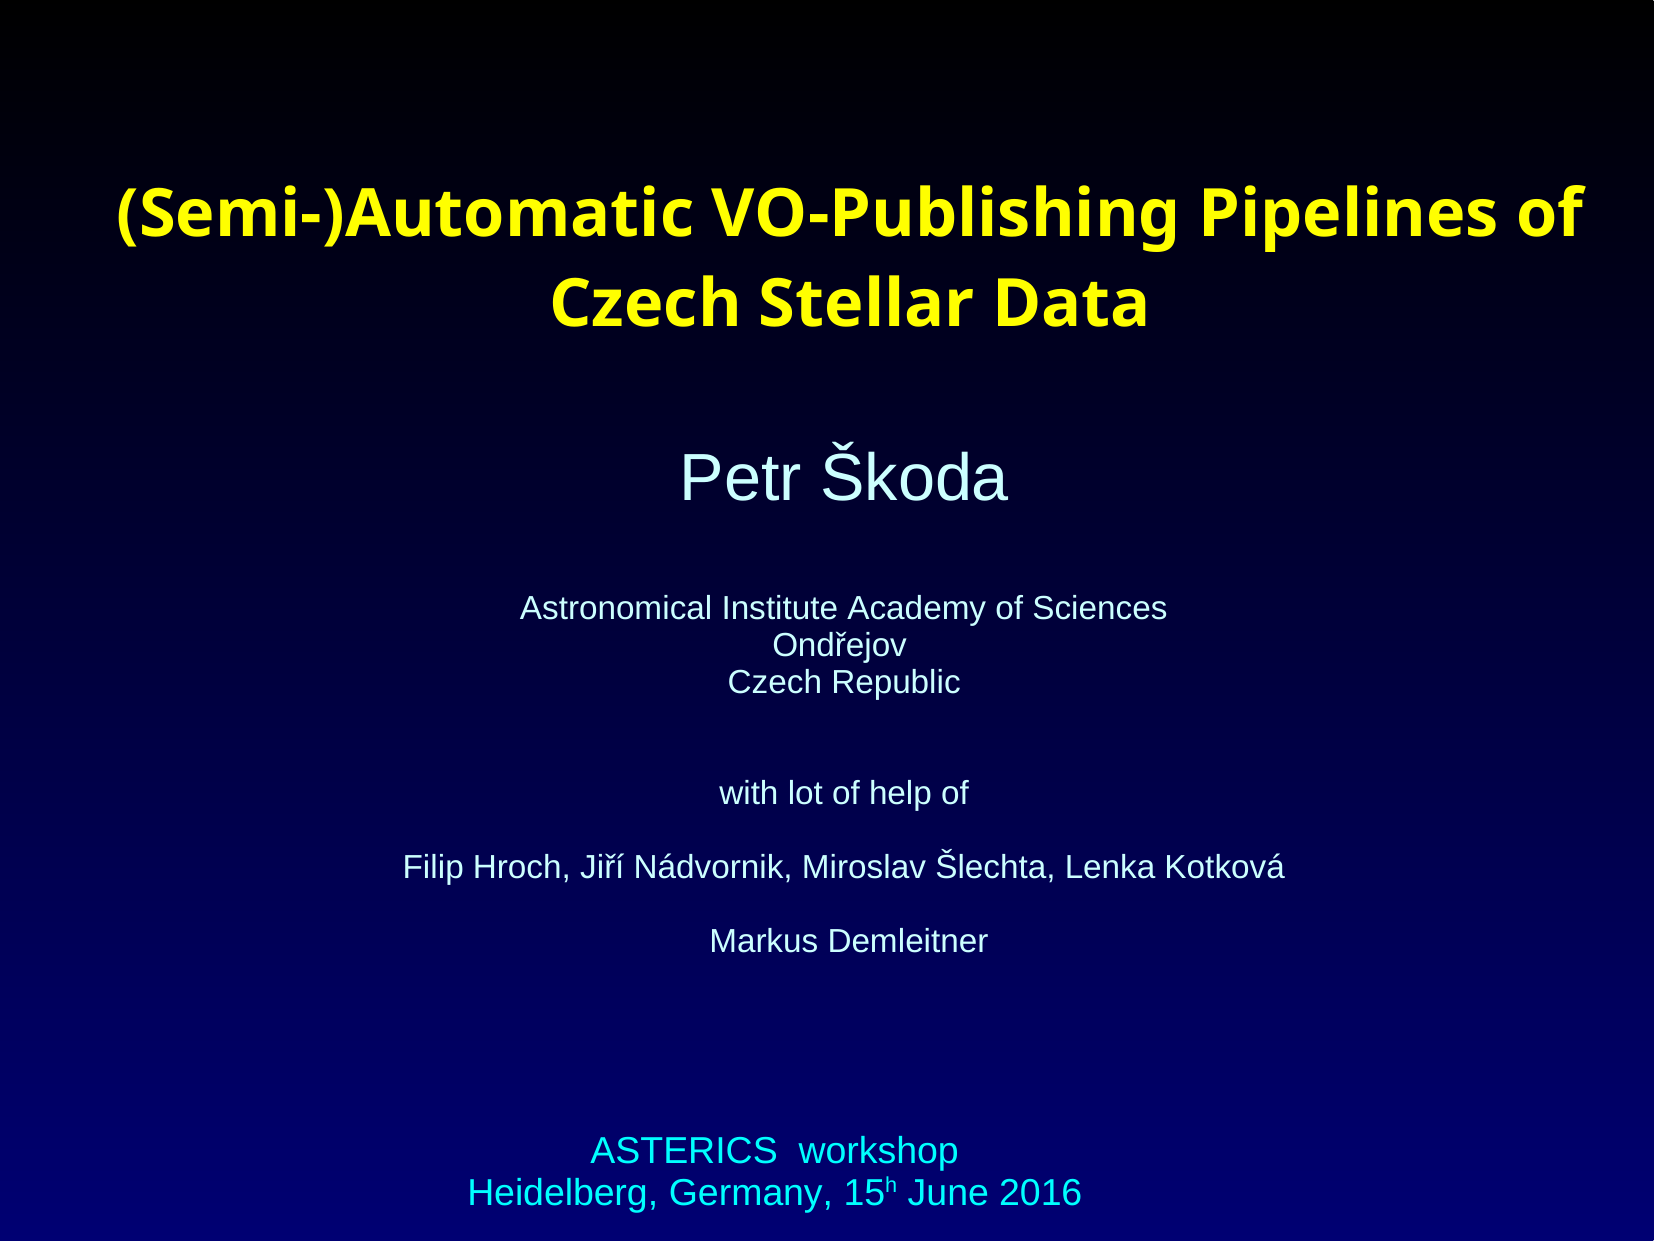

# (Semi-)Automatic VO-Publishing Pipelines of Czech Stellar Data
Petr Škoda
Astronomical Institute Academy of Sciences
Ondřejov
Czech Republic
with lot of help of
 Filip Hroch, Jiří Nádvornik, Miroslav Šlechta, Lenka Kotková
 Markus Demleitner
ASTERICS workshop
Heidelberg, Germany, 15h June 2016